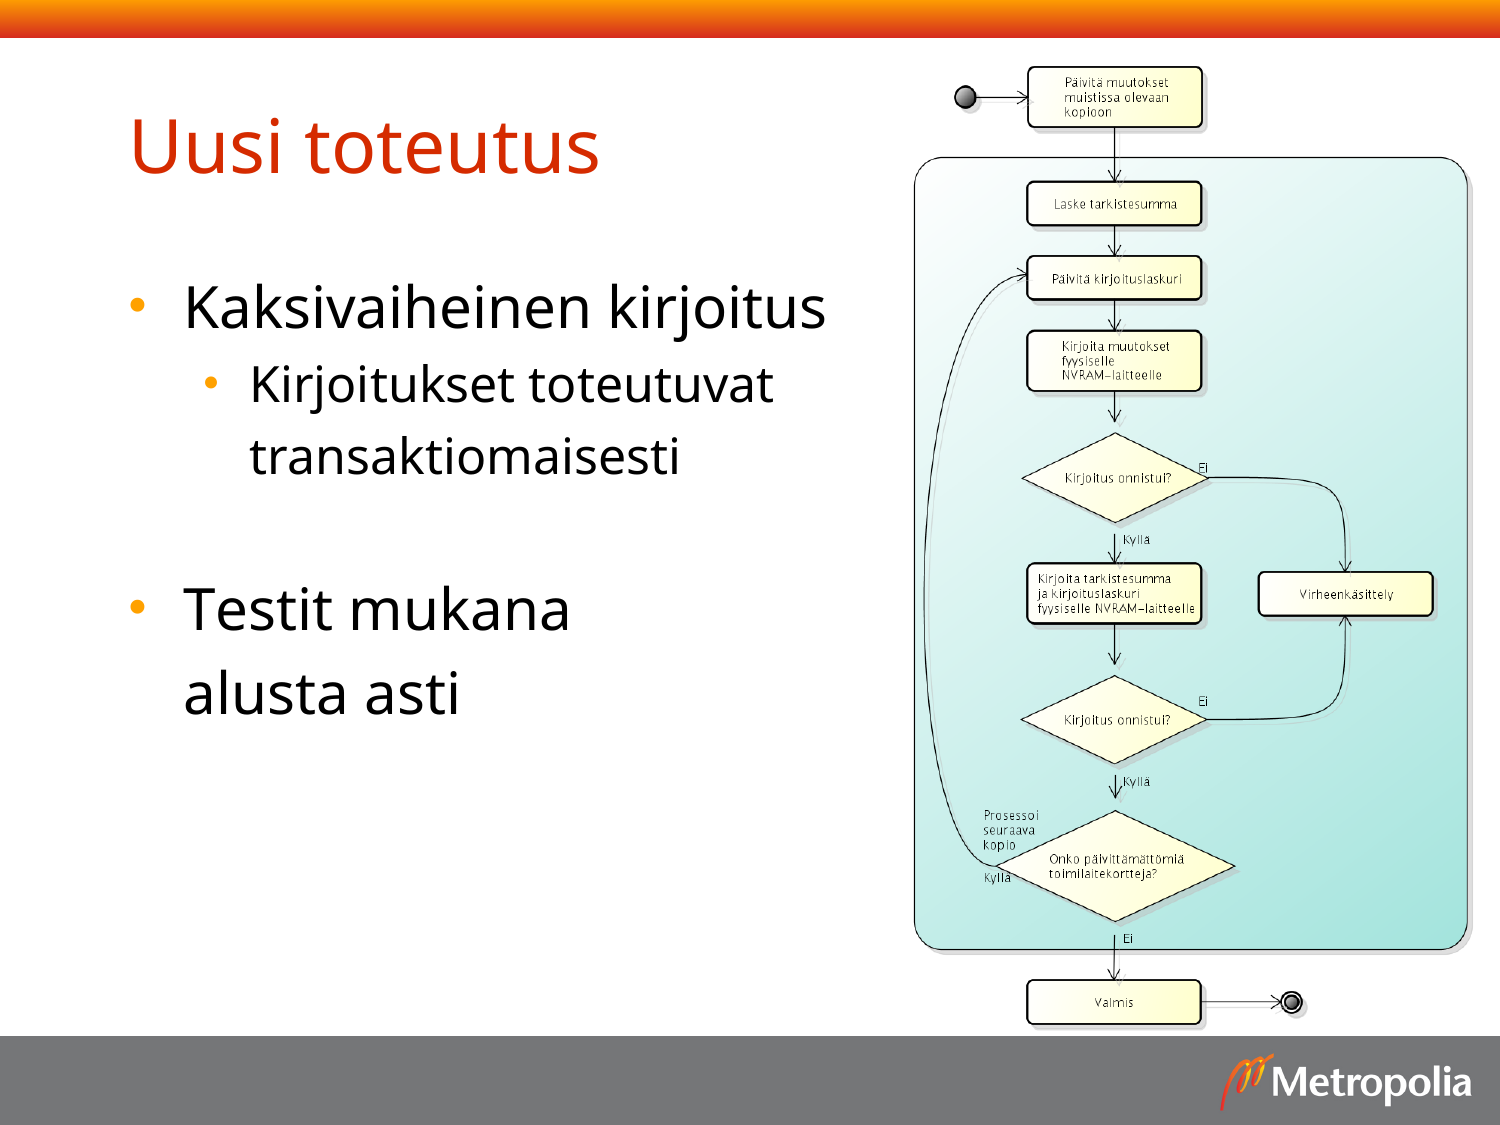

# Uusi toteutus
Kaksivaiheinen kirjoitus
Kirjoitukset toteutuvat
transaktiomaisesti
Testit mukana
alusta asti